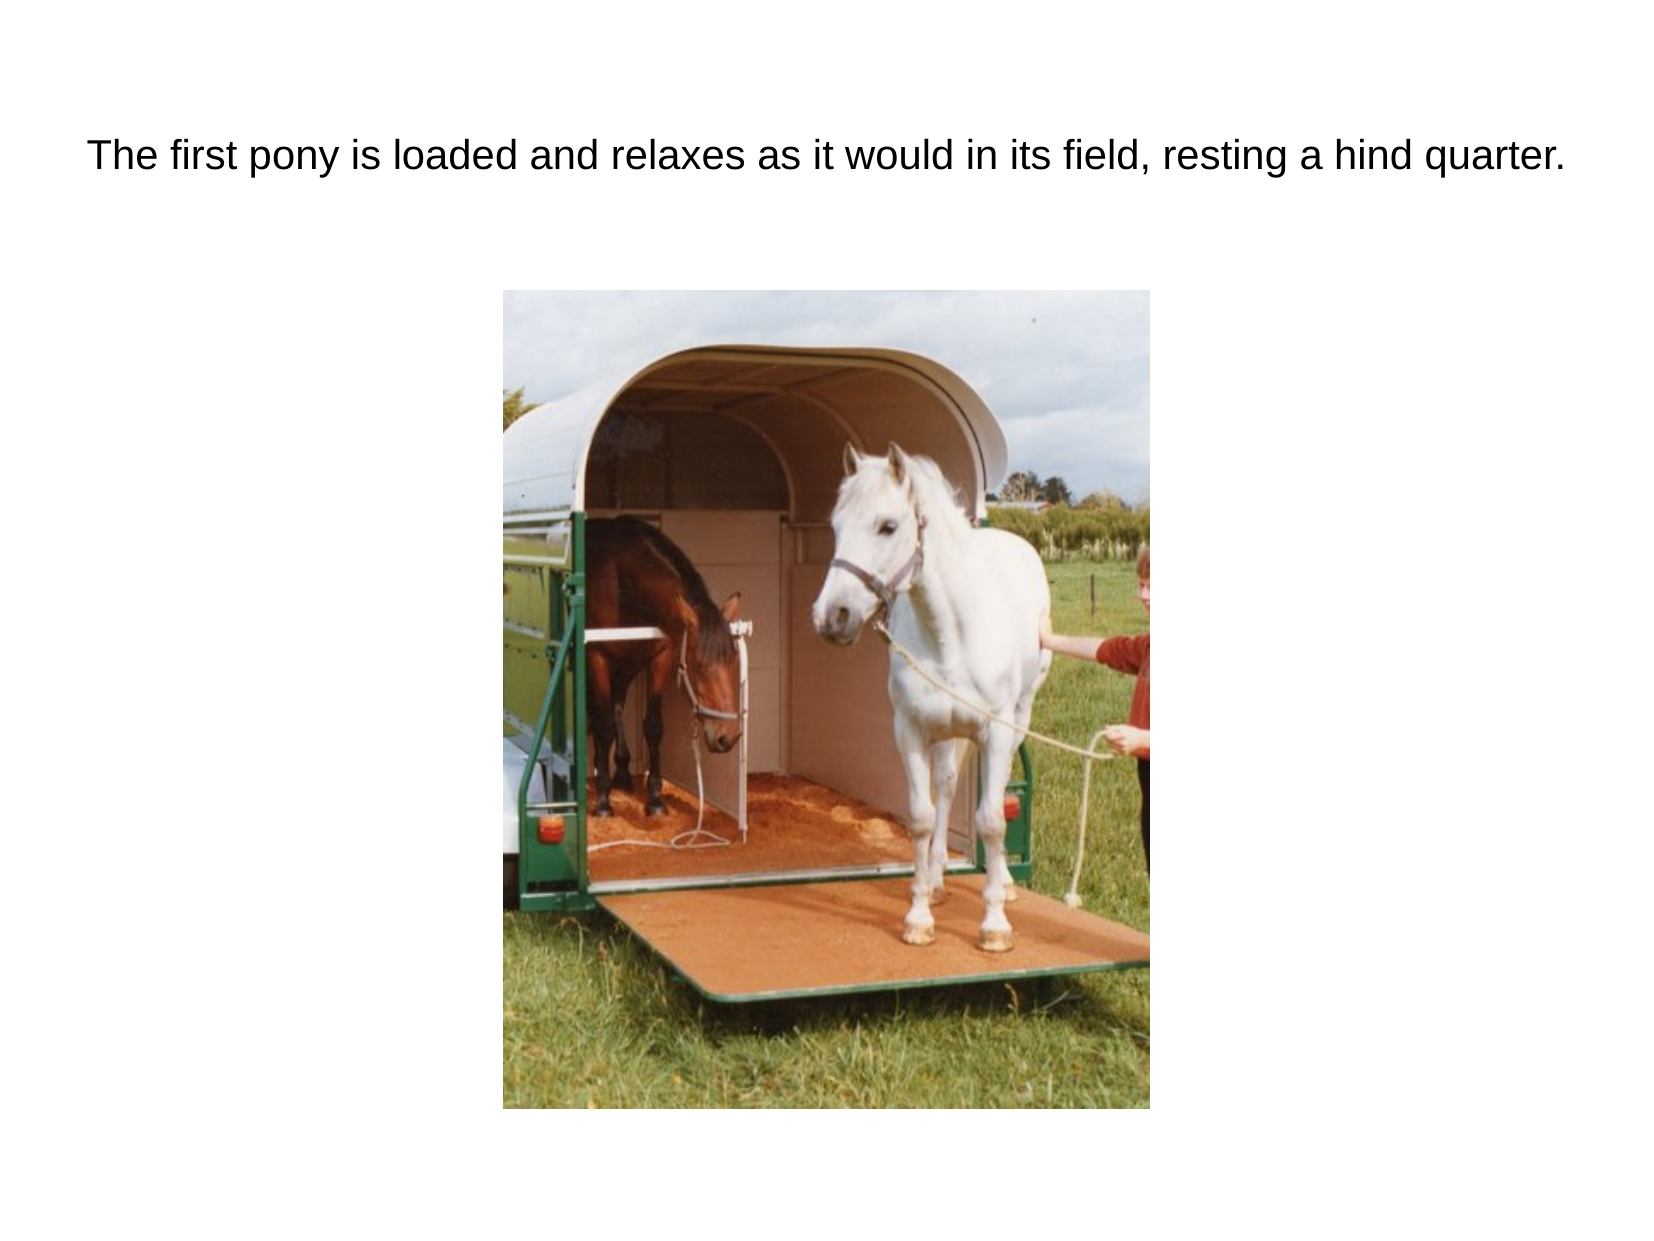

# The first pony is loaded and relaxes as it would in its field, resting a hind quarter.